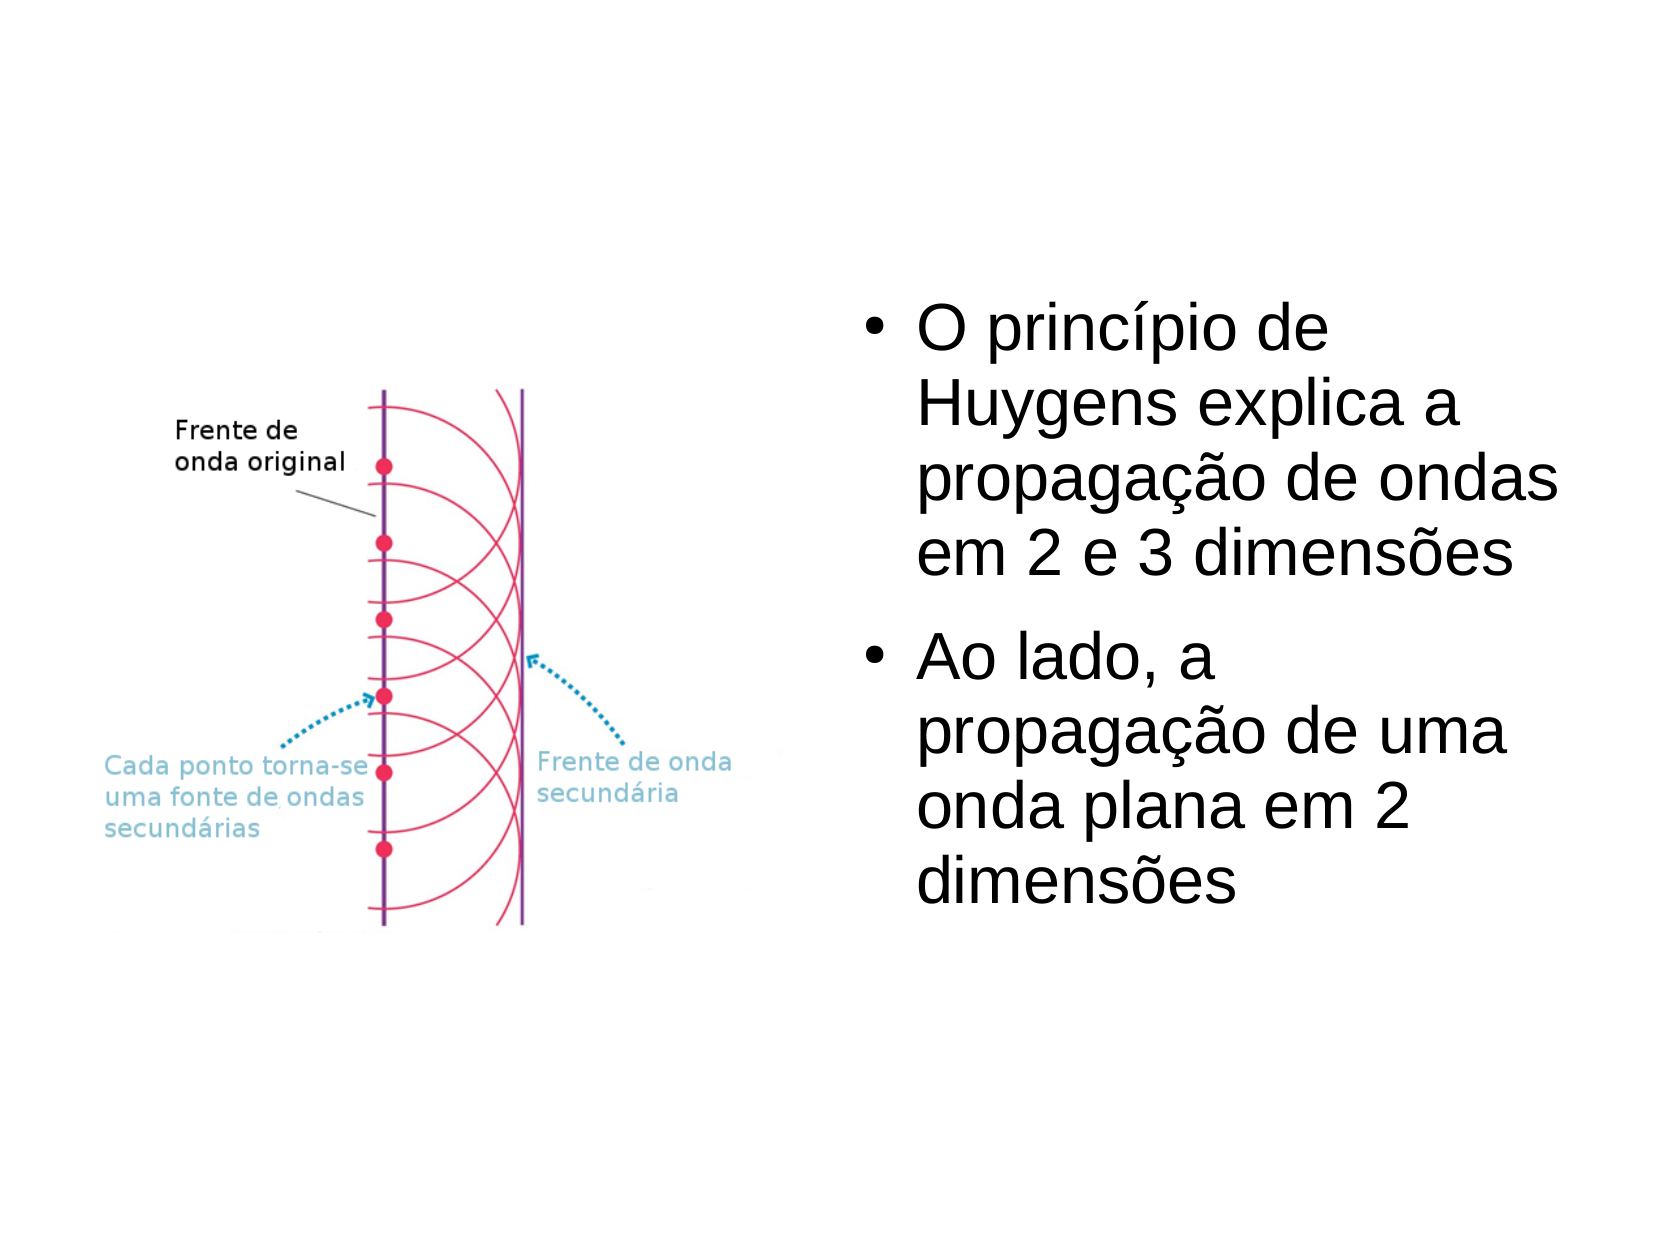

#
O princípio de Huygens explica a propagação de ondas em 2 e 3 dimensões
Ao lado, a propagação de uma onda plana em 2 dimensões